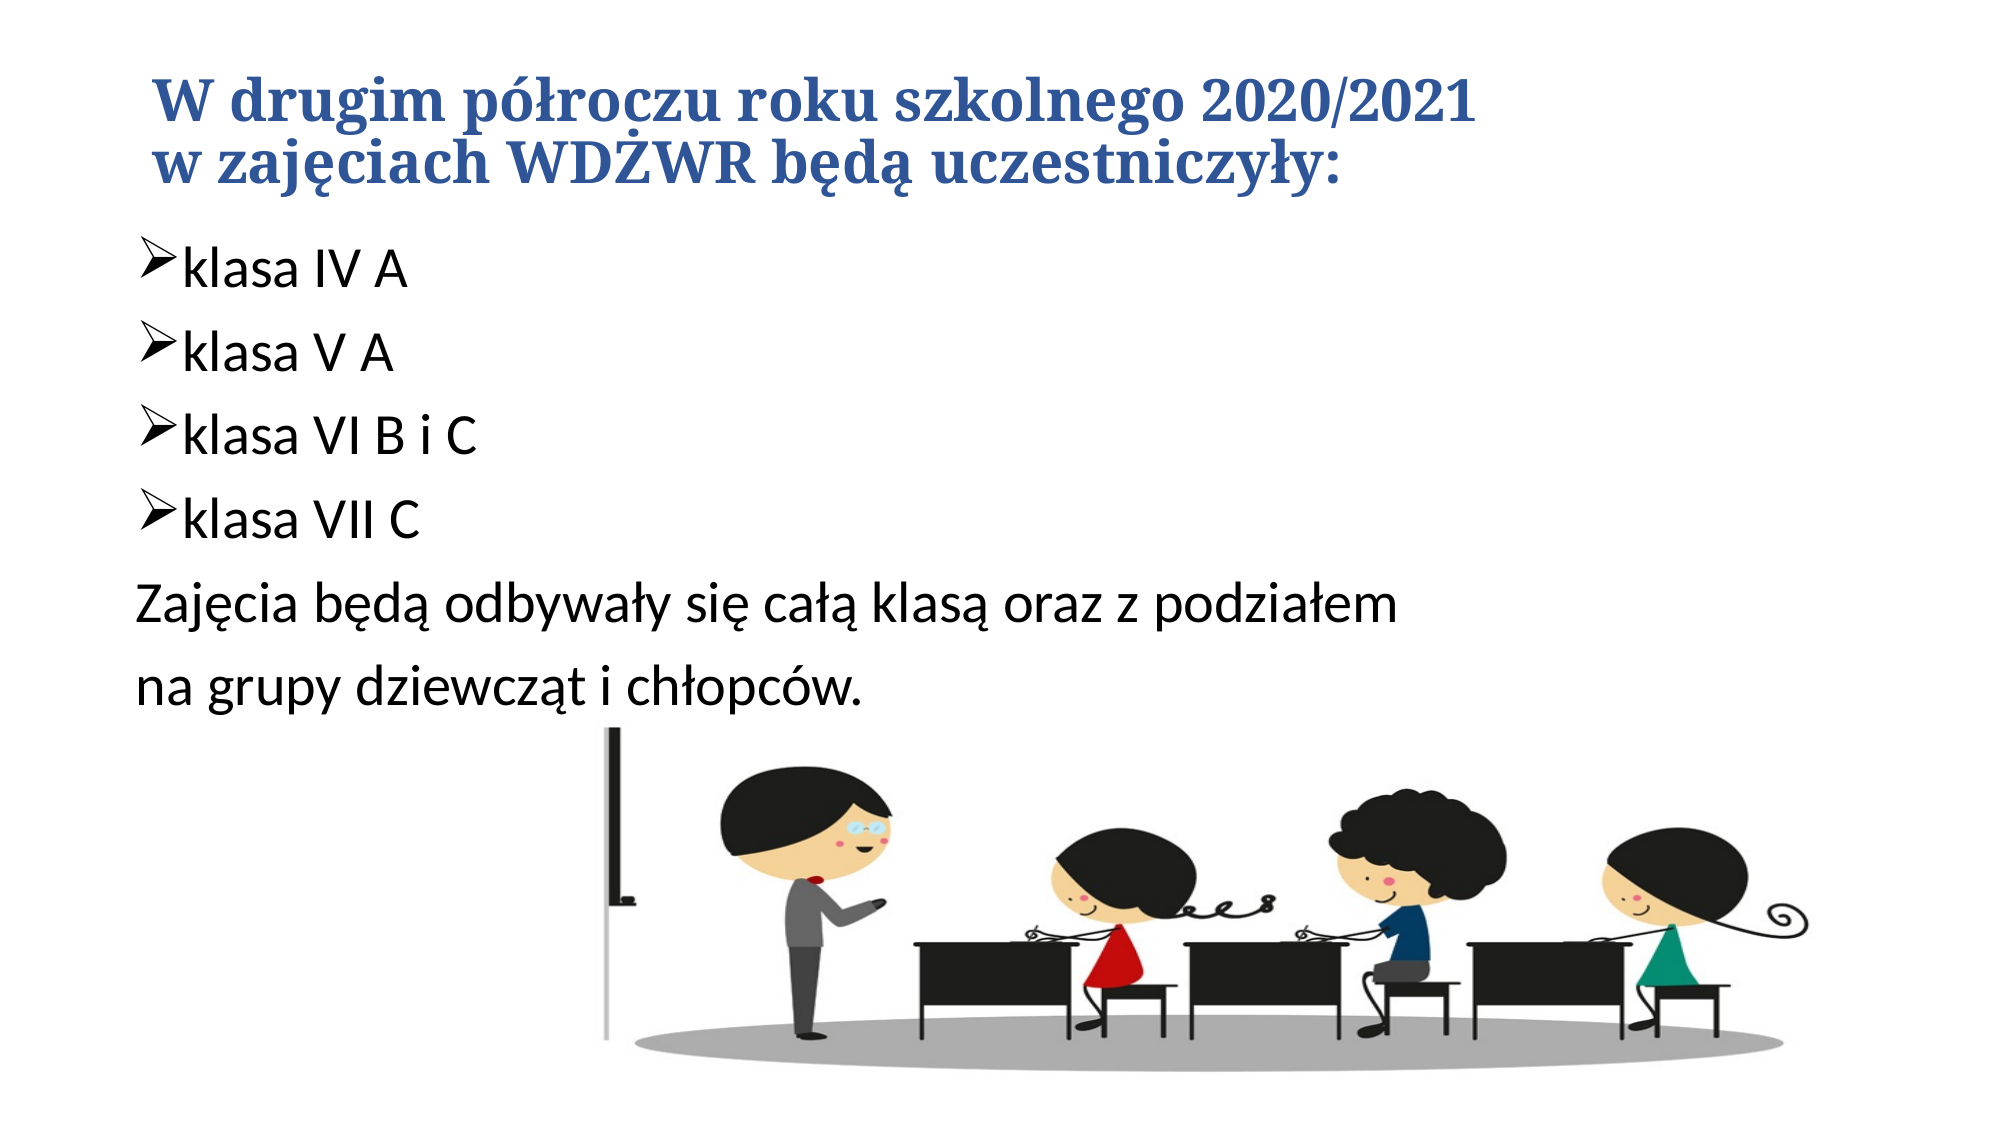

W drugim półroczu roku szkolnego 2020/2021
w zajęciach WDŻWR będą uczestniczyły:
klasa IV A
klasa V A
klasa VI B i C
klasa VII C
Zajęcia będą odbywały się całą klasą oraz z podziałem
na grupy dziewcząt i chłopców.